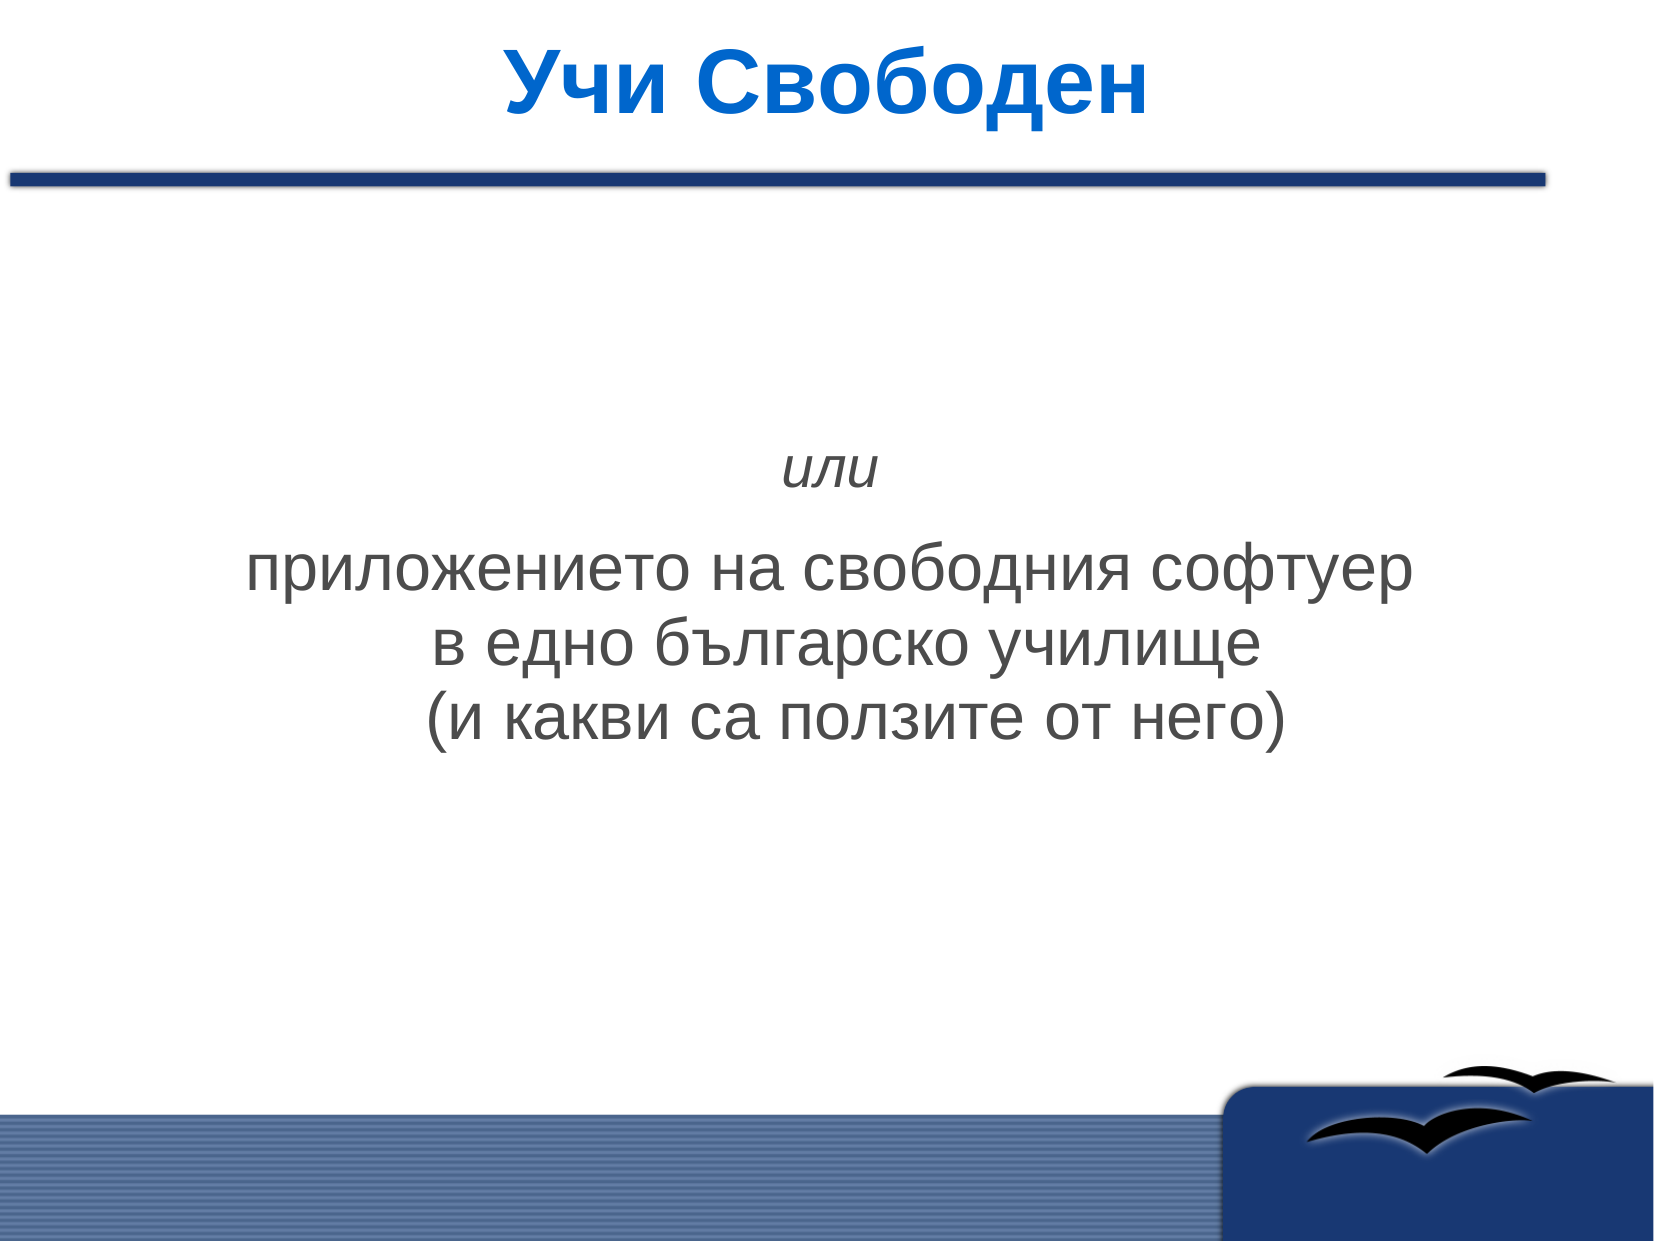

# Учи Свободен
или
приложението на свободния софтуер
в едно българско училище
(и какви са ползите от него)